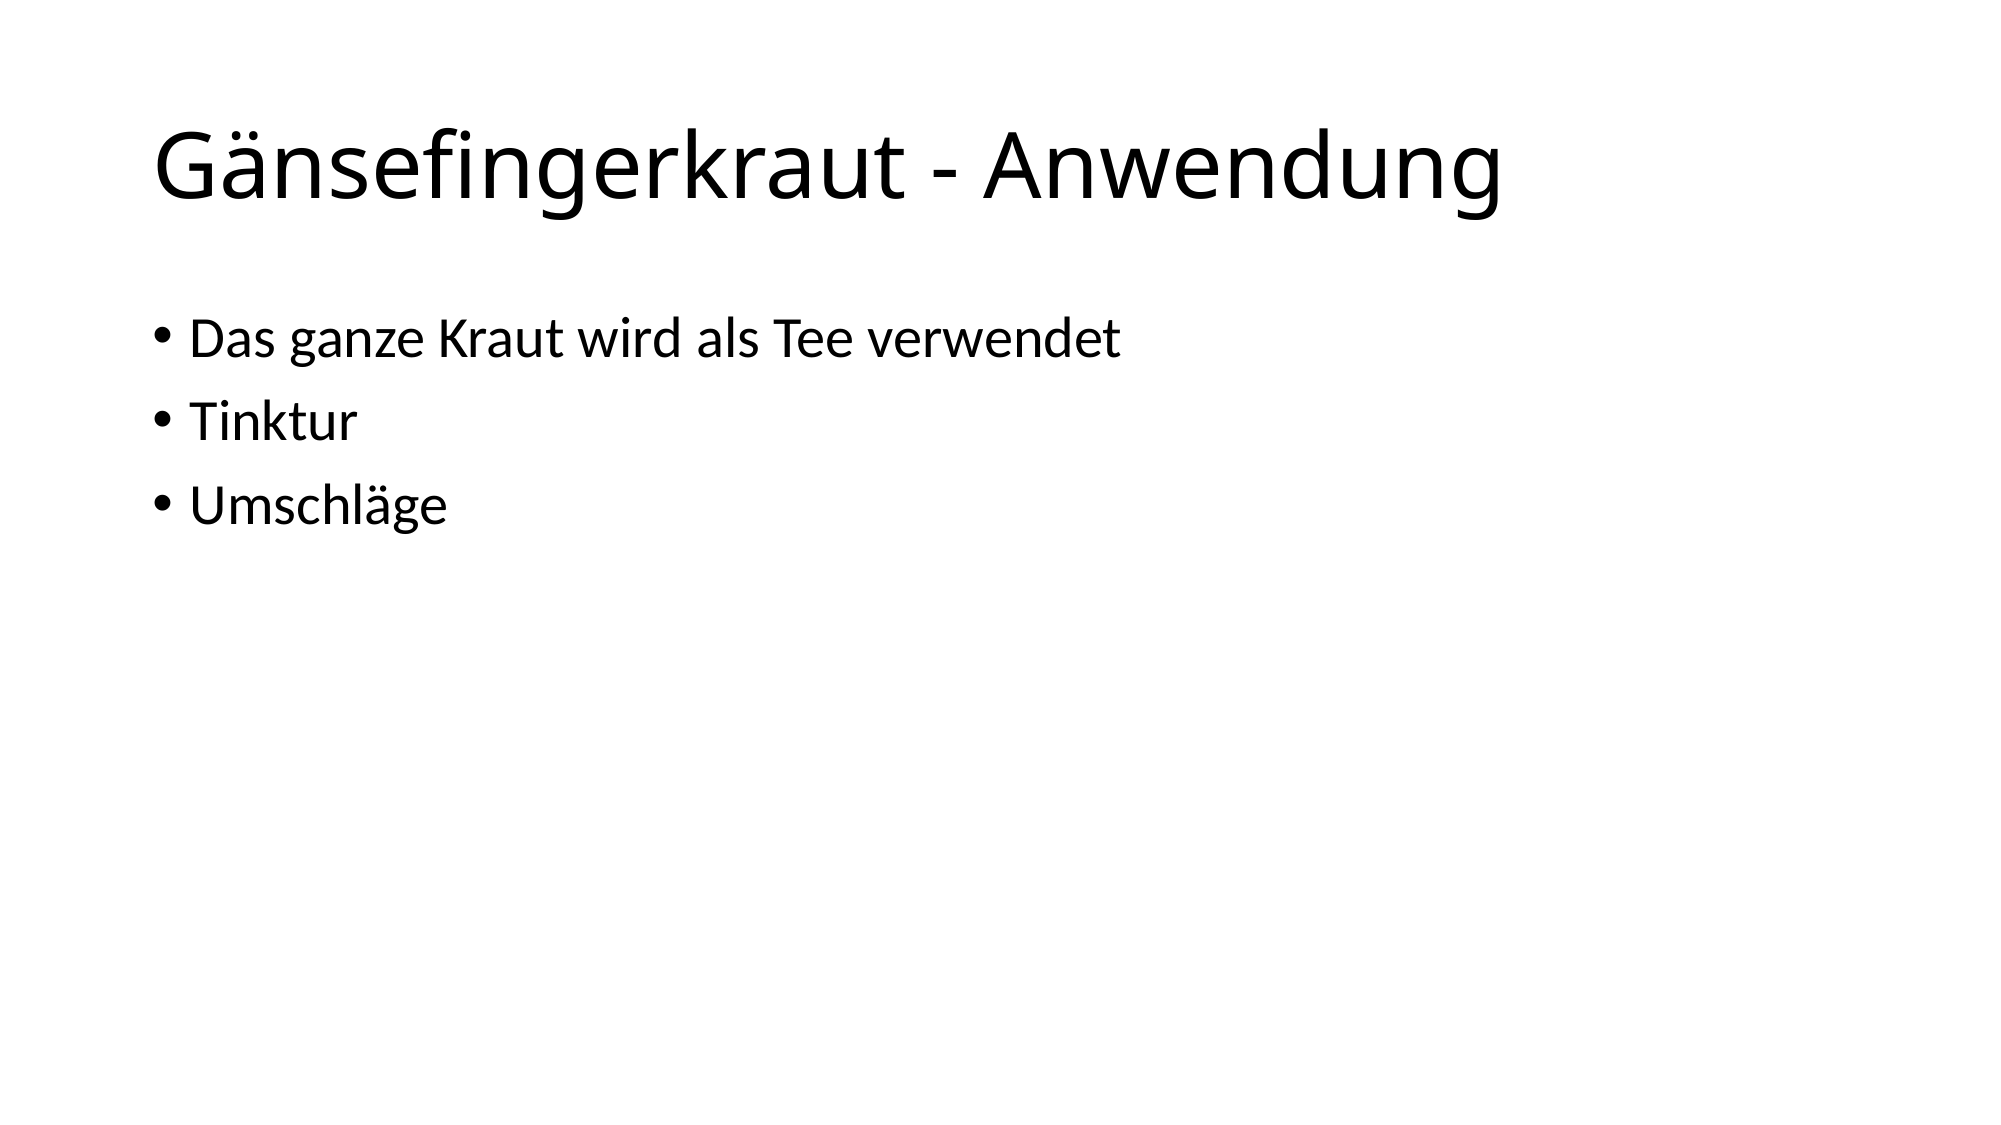

# Gänsefingerkraut - Anwendung
Das ganze Kraut wird als Tee verwendet
Tinktur
Umschläge